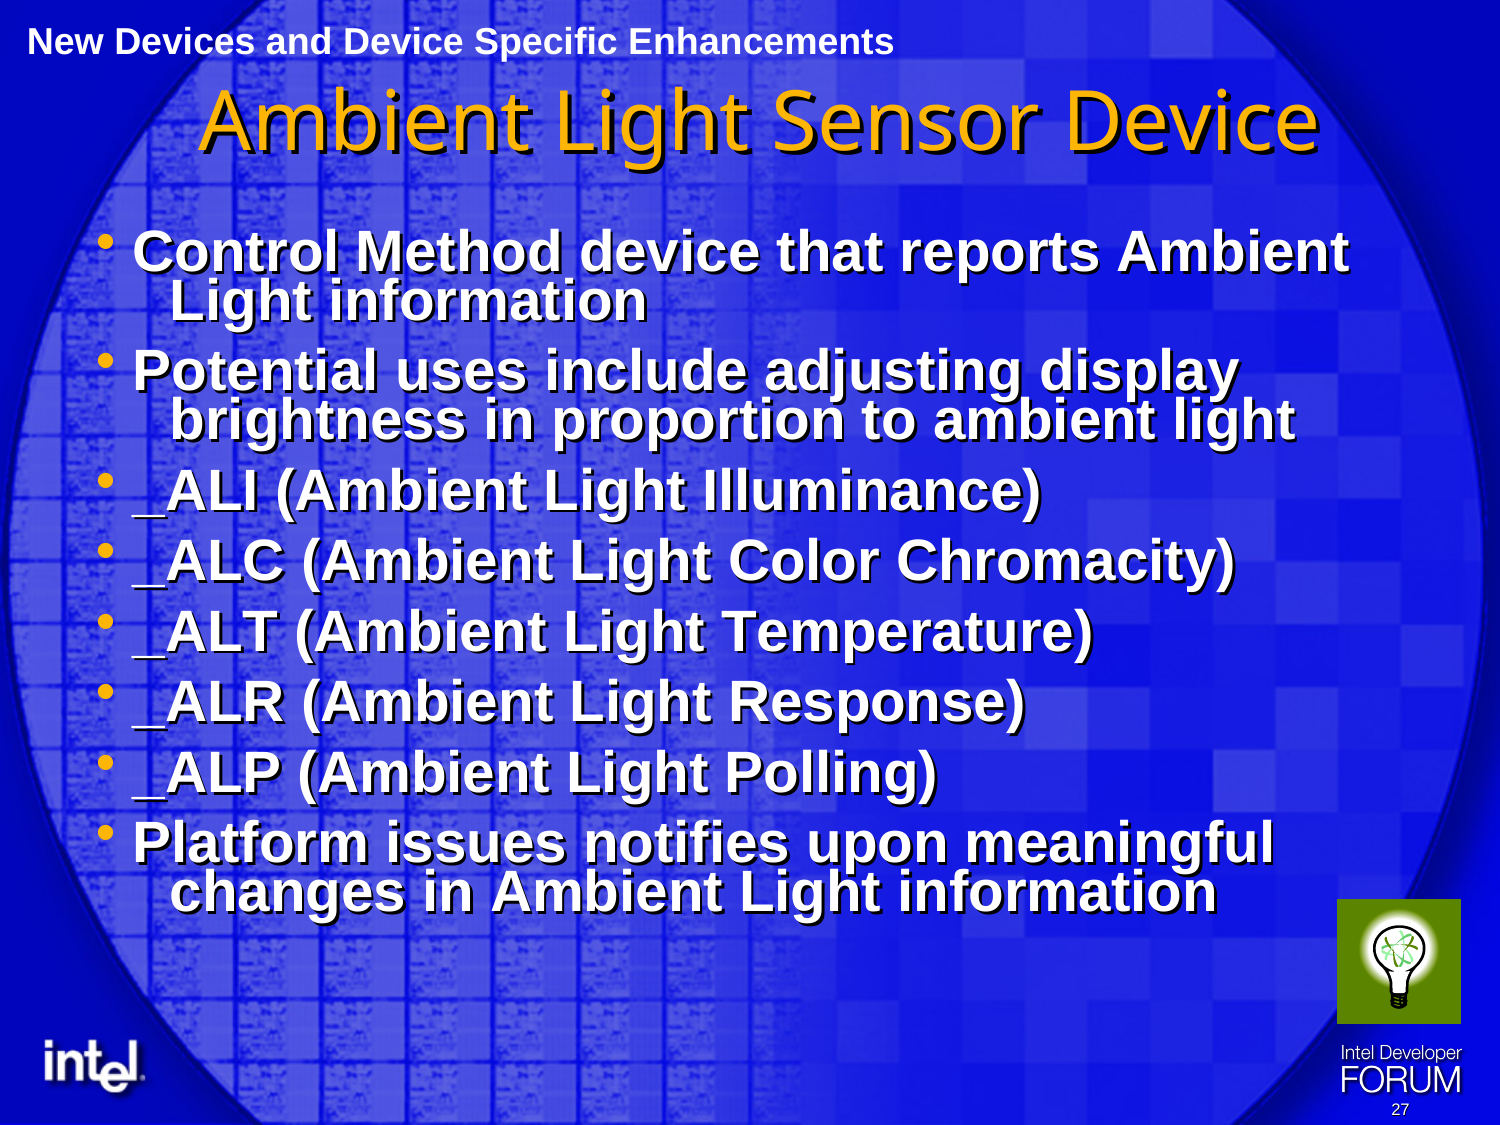

New Devices and Device Specific Enhancements
# Ambient Light Sensor Device
Control Method device that reports Ambient Light information
Potential uses include adjusting display brightness in proportion to ambient light
_ALI (Ambient Light Illuminance)
_ALC (Ambient Light Color Chromacity)
_ALT (Ambient Light Temperature)
_ALR (Ambient Light Response)
_ALP (Ambient Light Polling)
Platform issues notifies upon meaningful changes in Ambient Light information